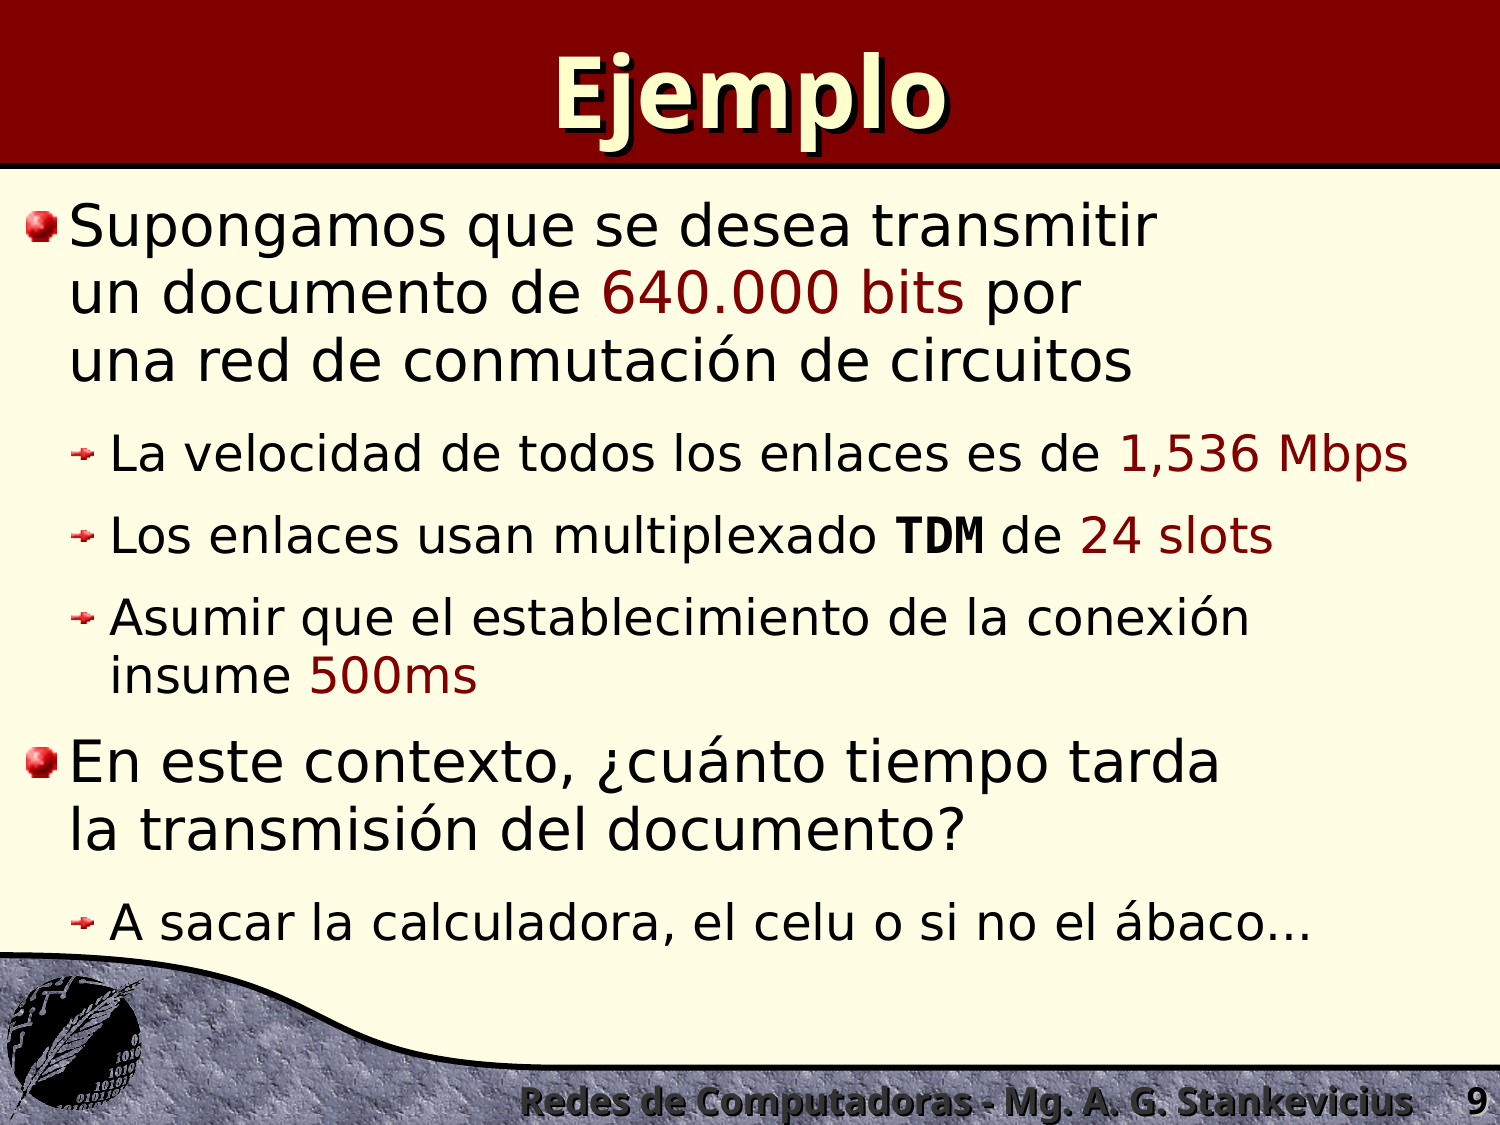

# Ejemplo
Supongamos que se desea transmitir
un documento de 640.000 bits por
una red de conmutación de circuitos
La velocidad de todos los enlaces es de 1,536 Mbps
Los enlaces usan multiplexado TDM de 24 slots
Asumir que el establecimiento de la conexión
insume 500ms
En este contexto, ¿cuánto tiempo tarda
la transmisión del documento?
A sacar la calculadora, el celu o si no el ábaco...
9